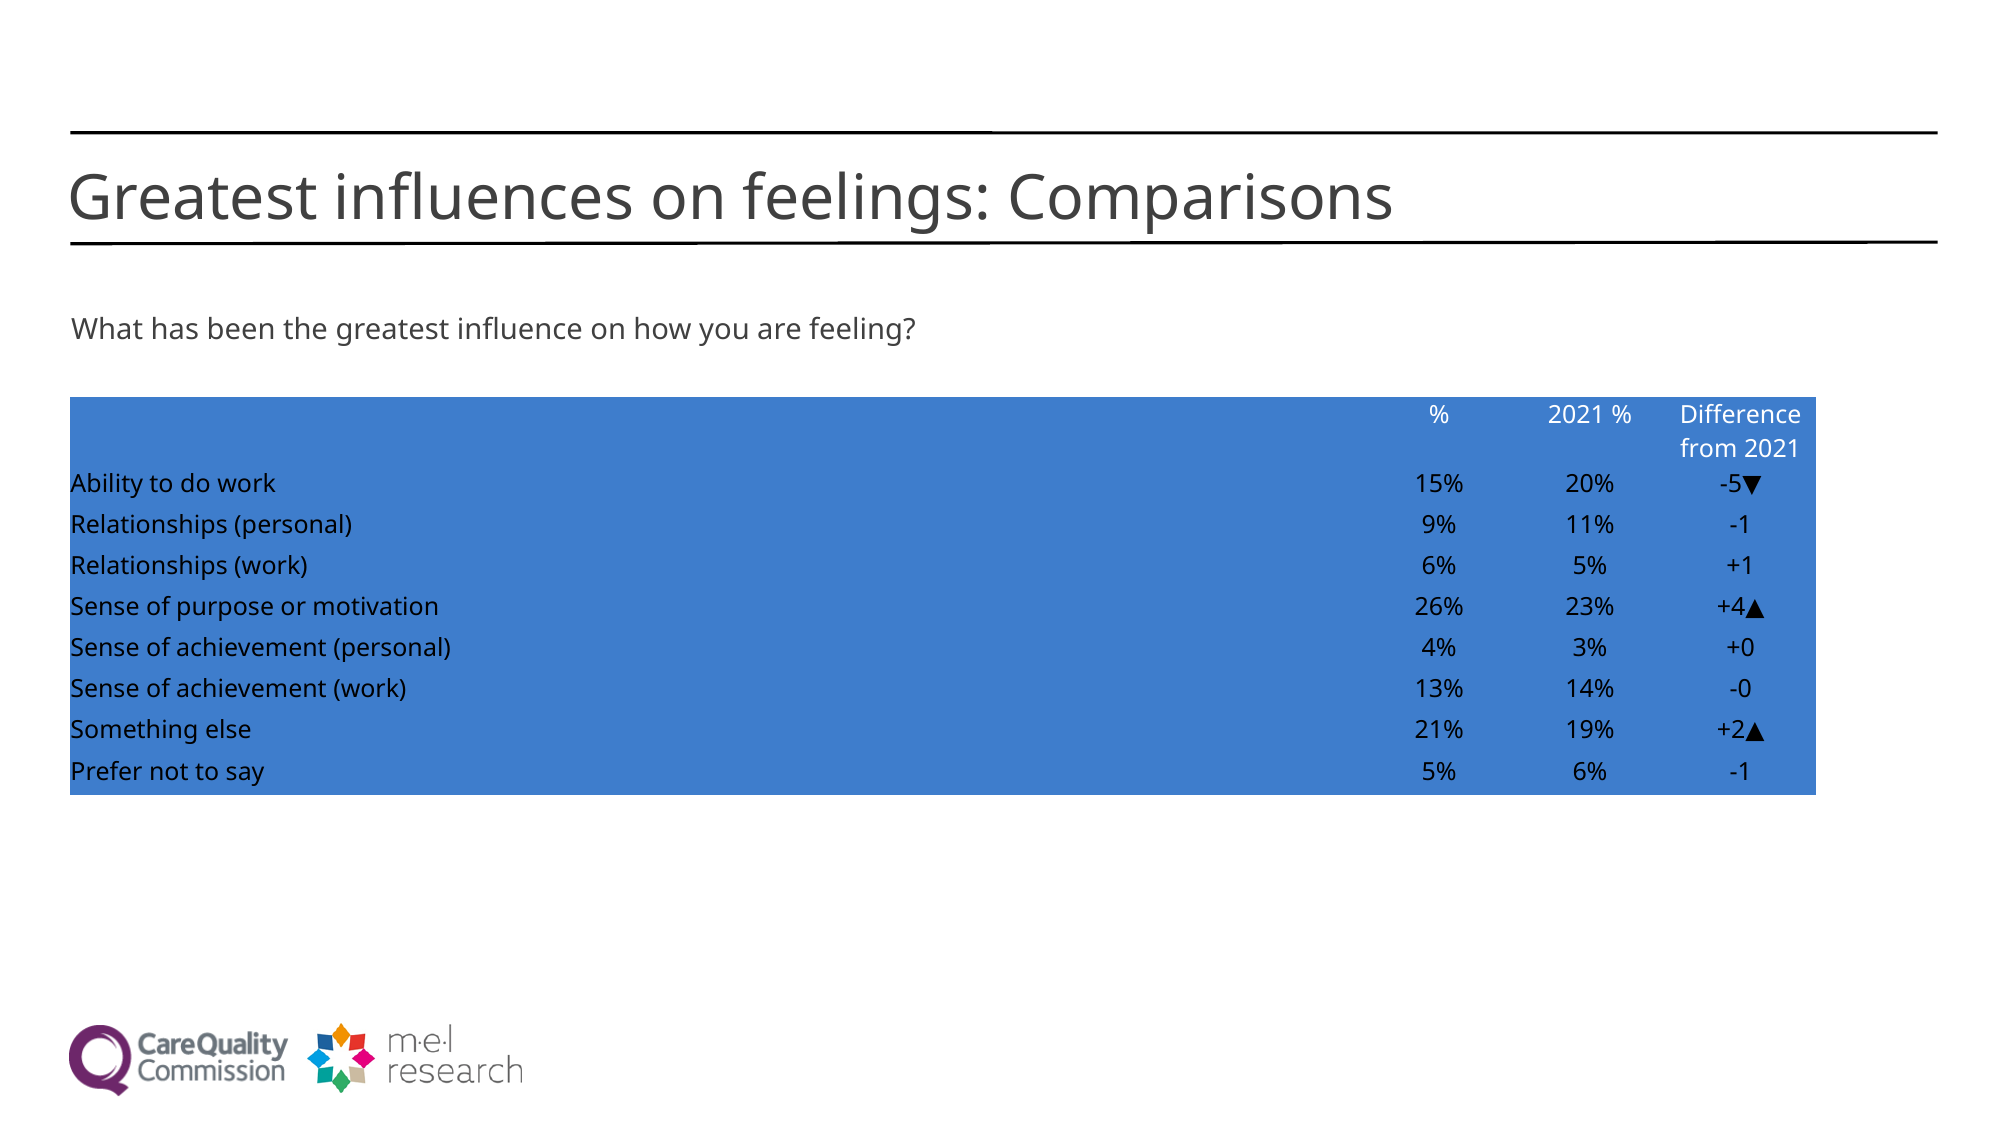

# Greatest influences on feelings: Comparisons
What has been the greatest influence on how you are feeling?
| | % | 2021 % | Difference from 2021 |
| --- | --- | --- | --- |
| Ability to do work | 15% | 20% | -5▼ |
| Relationships (personal) | 9% | 11% | -1 |
| Relationships (work) | 6% | 5% | +1 |
| Sense of purpose or motivation | 26% | 23% | +4▲ |
| Sense of achievement (personal) | 4% | 3% | +0 |
| Sense of achievement (work) | 13% | 14% | -0 |
| Something else | 21% | 19% | +2▲ |
| Prefer not to say | 5% | 6% | -1 |